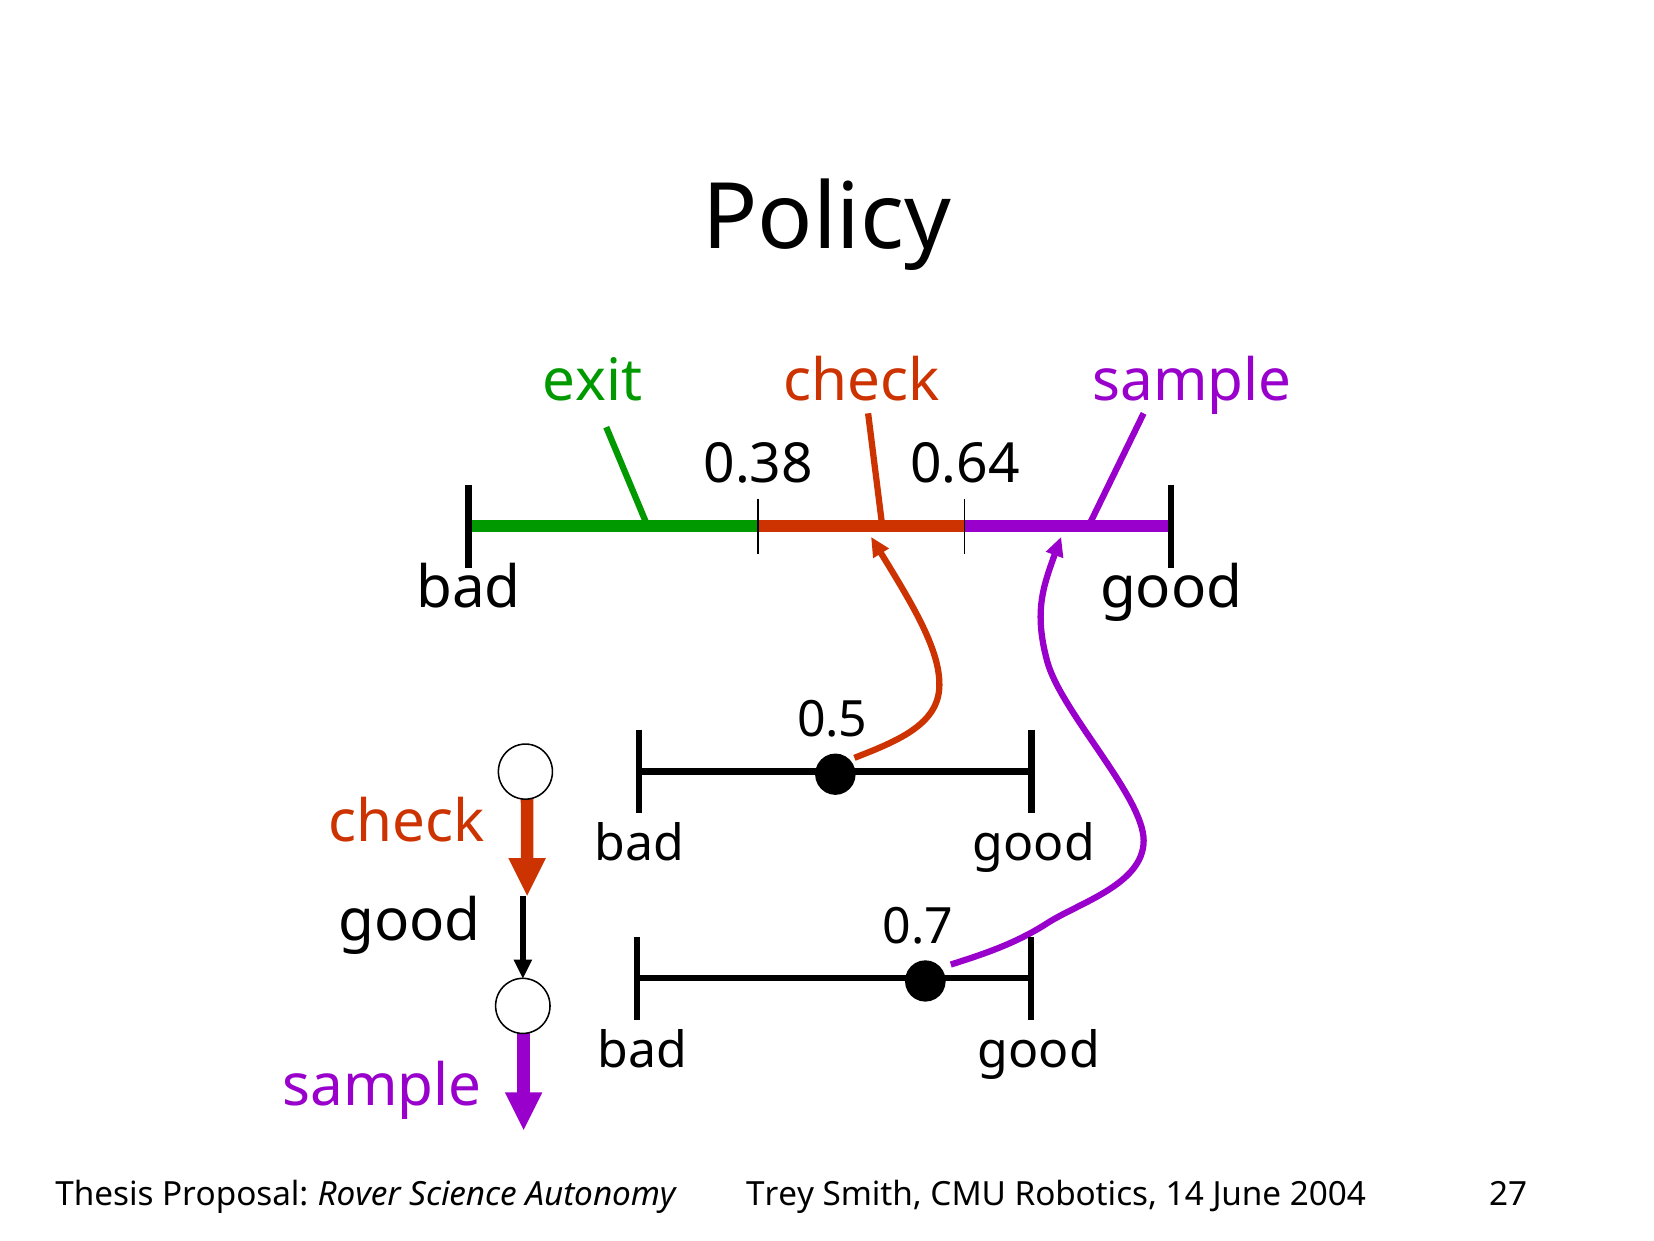

# Policy
exit
check
sample
0.38
0.64
sample
check
bad
good
0.5
bad
good
good
0.7
bad
good